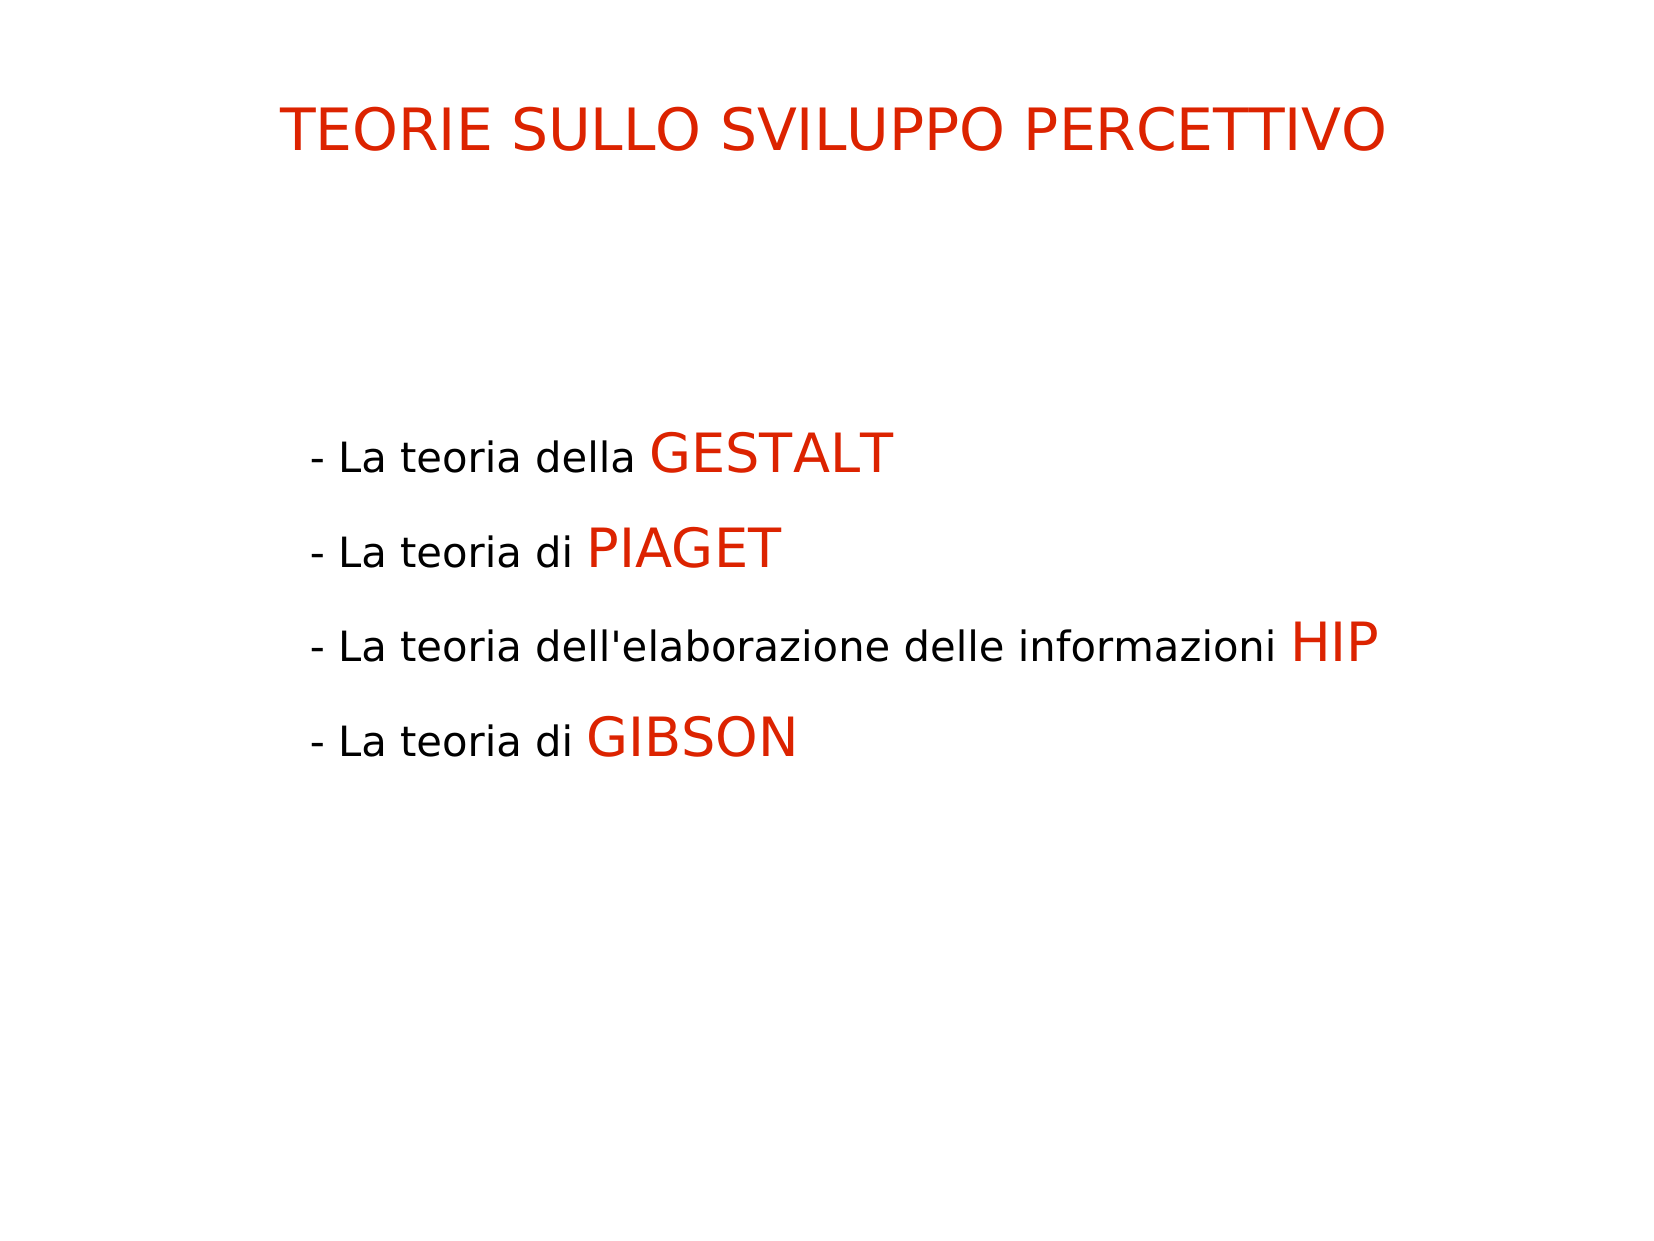

TEORIE SULLO SVILUPPO PERCETTIVO
- La teoria della GESTALT
- La teoria di PIAGET
- La teoria dell'elaborazione delle informazioni HIP
- La teoria di GIBSON